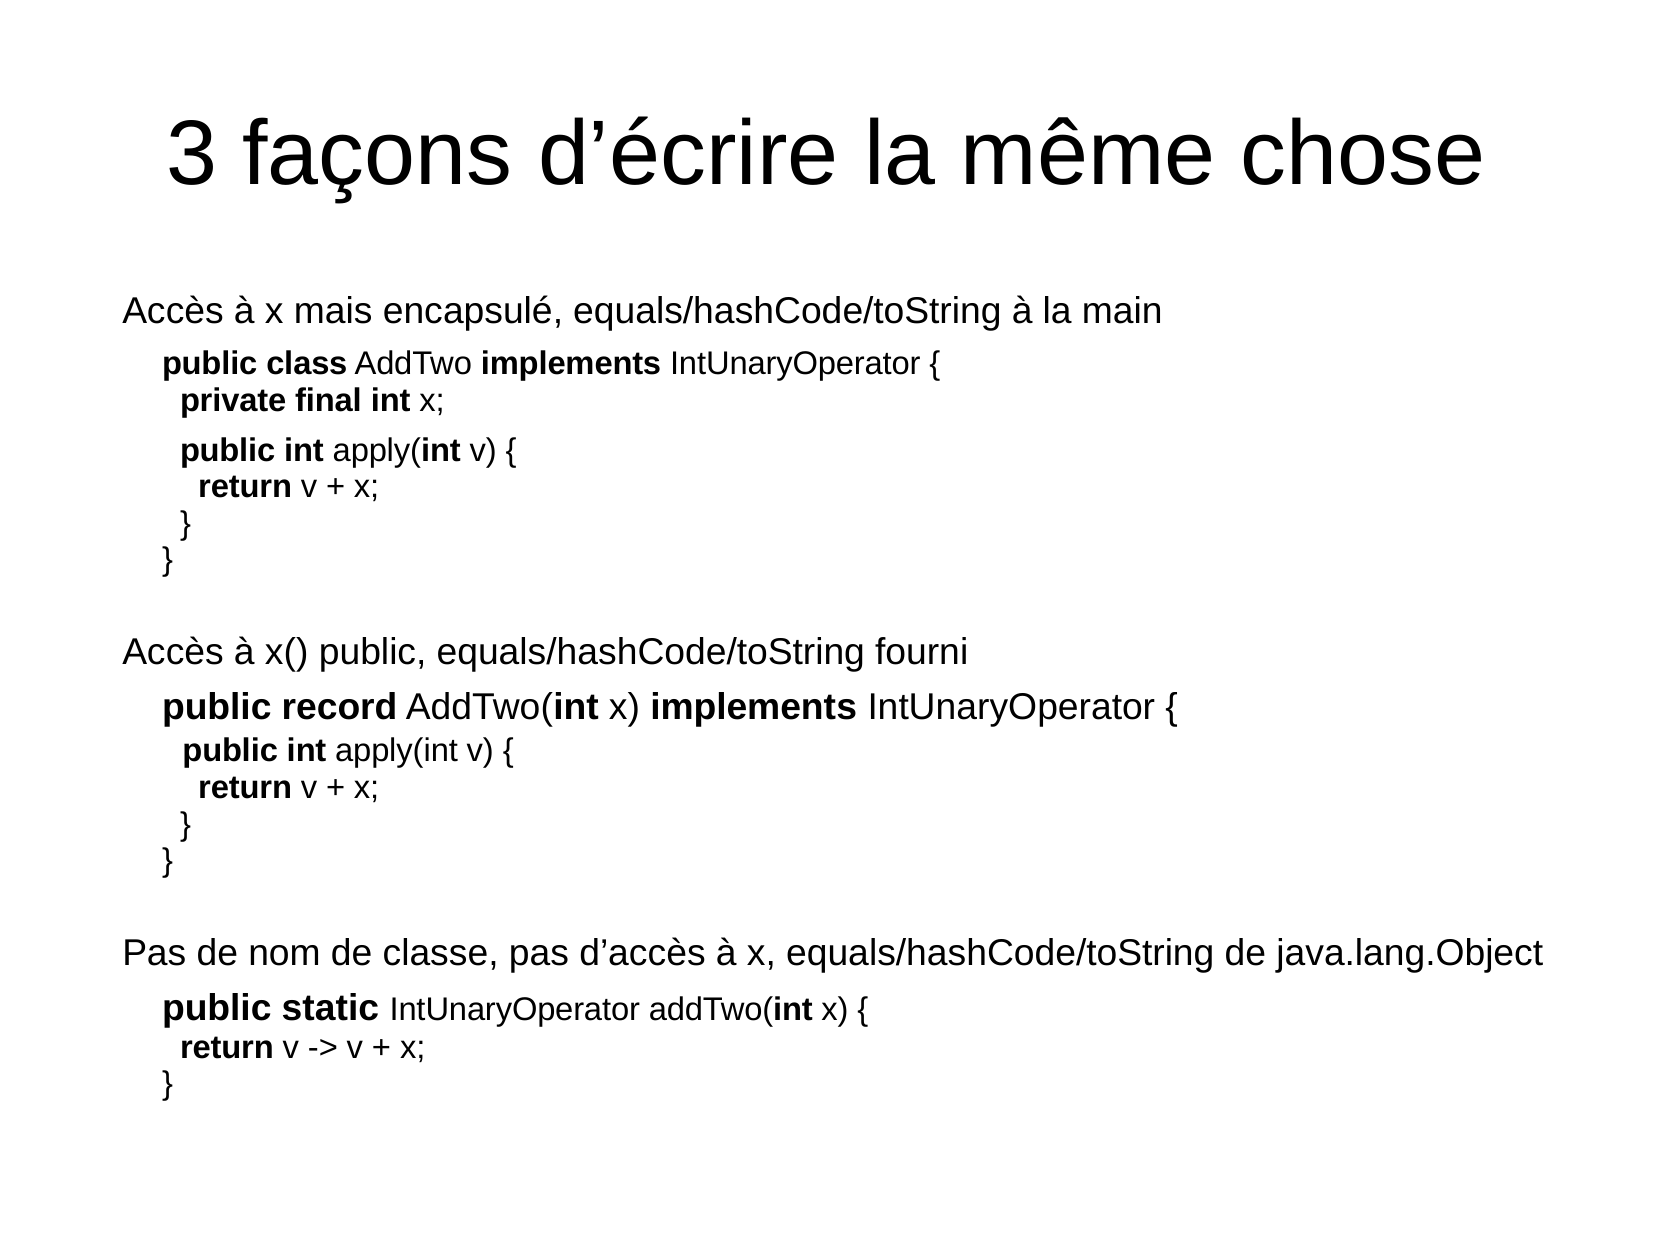

# 3 façons d’écrire la même chose
Accès à x mais encapsulé, equals/hashCode/toString à la main
public class AddTwo implements IntUnaryOperator {
 private final int x;
 public int apply(int v) {
 return v + x;
 }
}
Accès à x() public, equals/hashCode/toString fourni
public record AddTwo(int x) implements IntUnaryOperator {
 public int apply(int v) {
 return v + x;
 }
}
Pas de nom de classe, pas d’accès à x, equals/hashCode/toString de java.lang.Object
public static IntUnaryOperator addTwo(int x) {
 return v -> v + x;
}